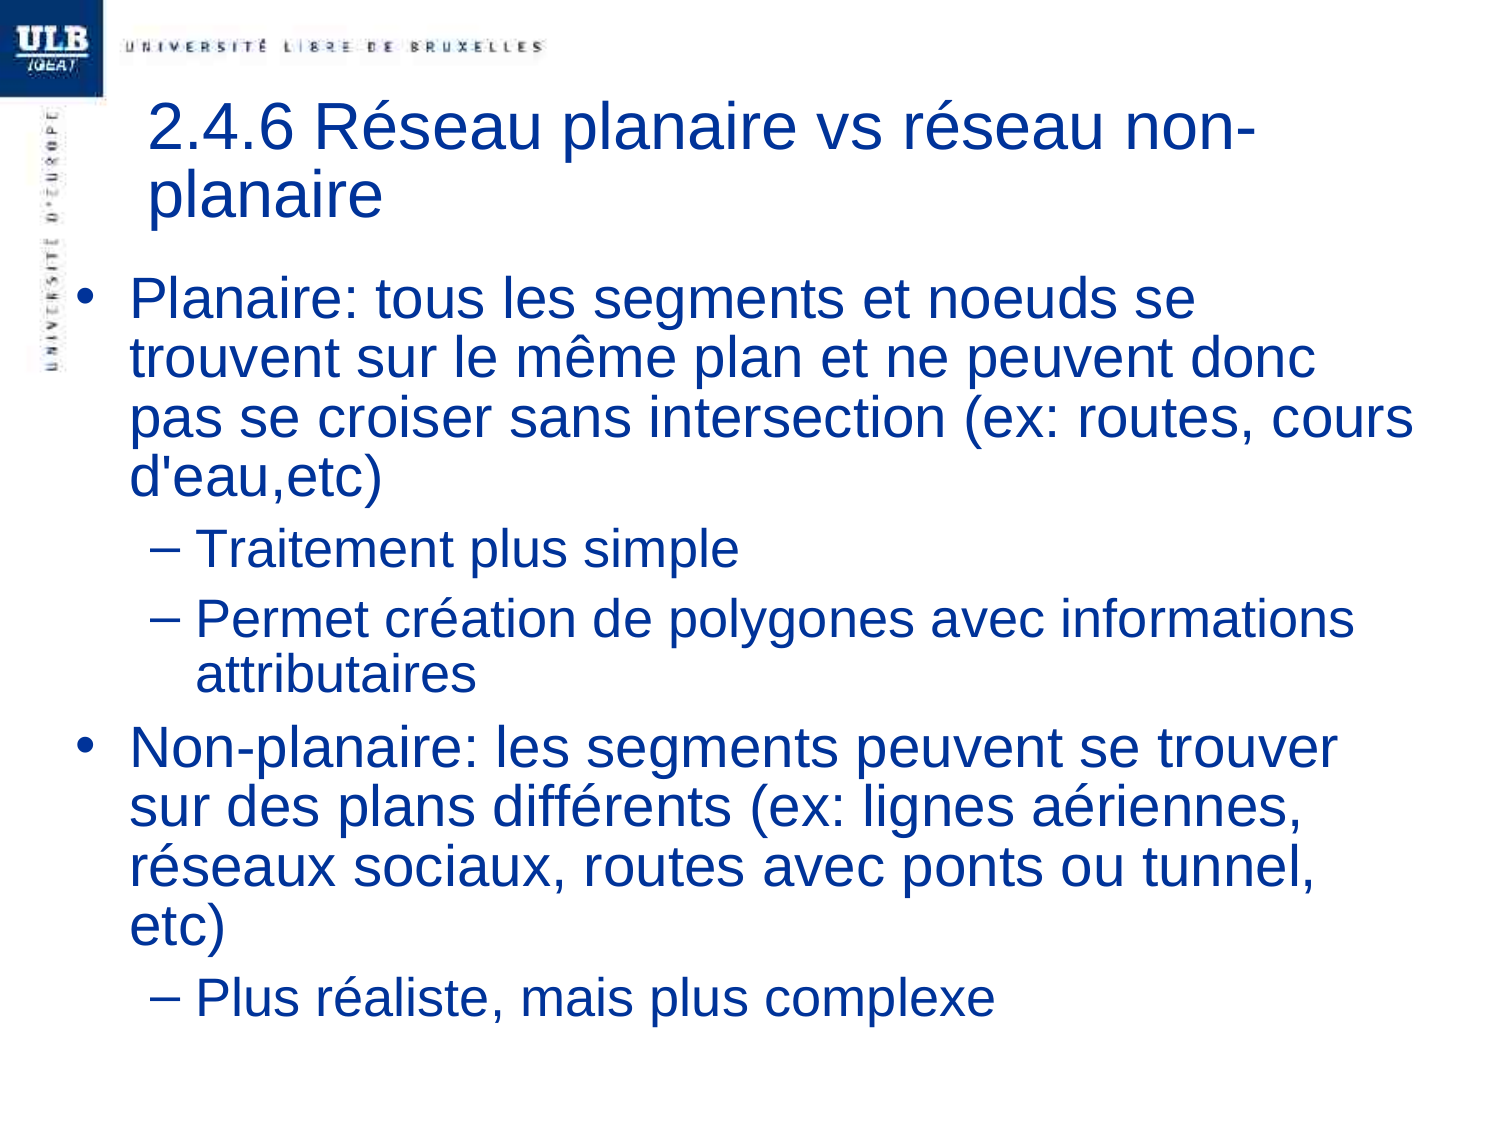

# 2.4.6 Réseau planaire vs réseau non-planaire
Planaire: tous les segments et noeuds se trouvent sur le même plan et ne peuvent donc pas se croiser sans intersection (ex: routes, cours d'eau,etc)
Traitement plus simple
Permet création de polygones avec informations attributaires
Non-planaire: les segments peuvent se trouver sur des plans différents (ex: lignes aériennes, réseaux sociaux, routes avec ponts ou tunnel, etc)
Plus réaliste, mais plus complexe